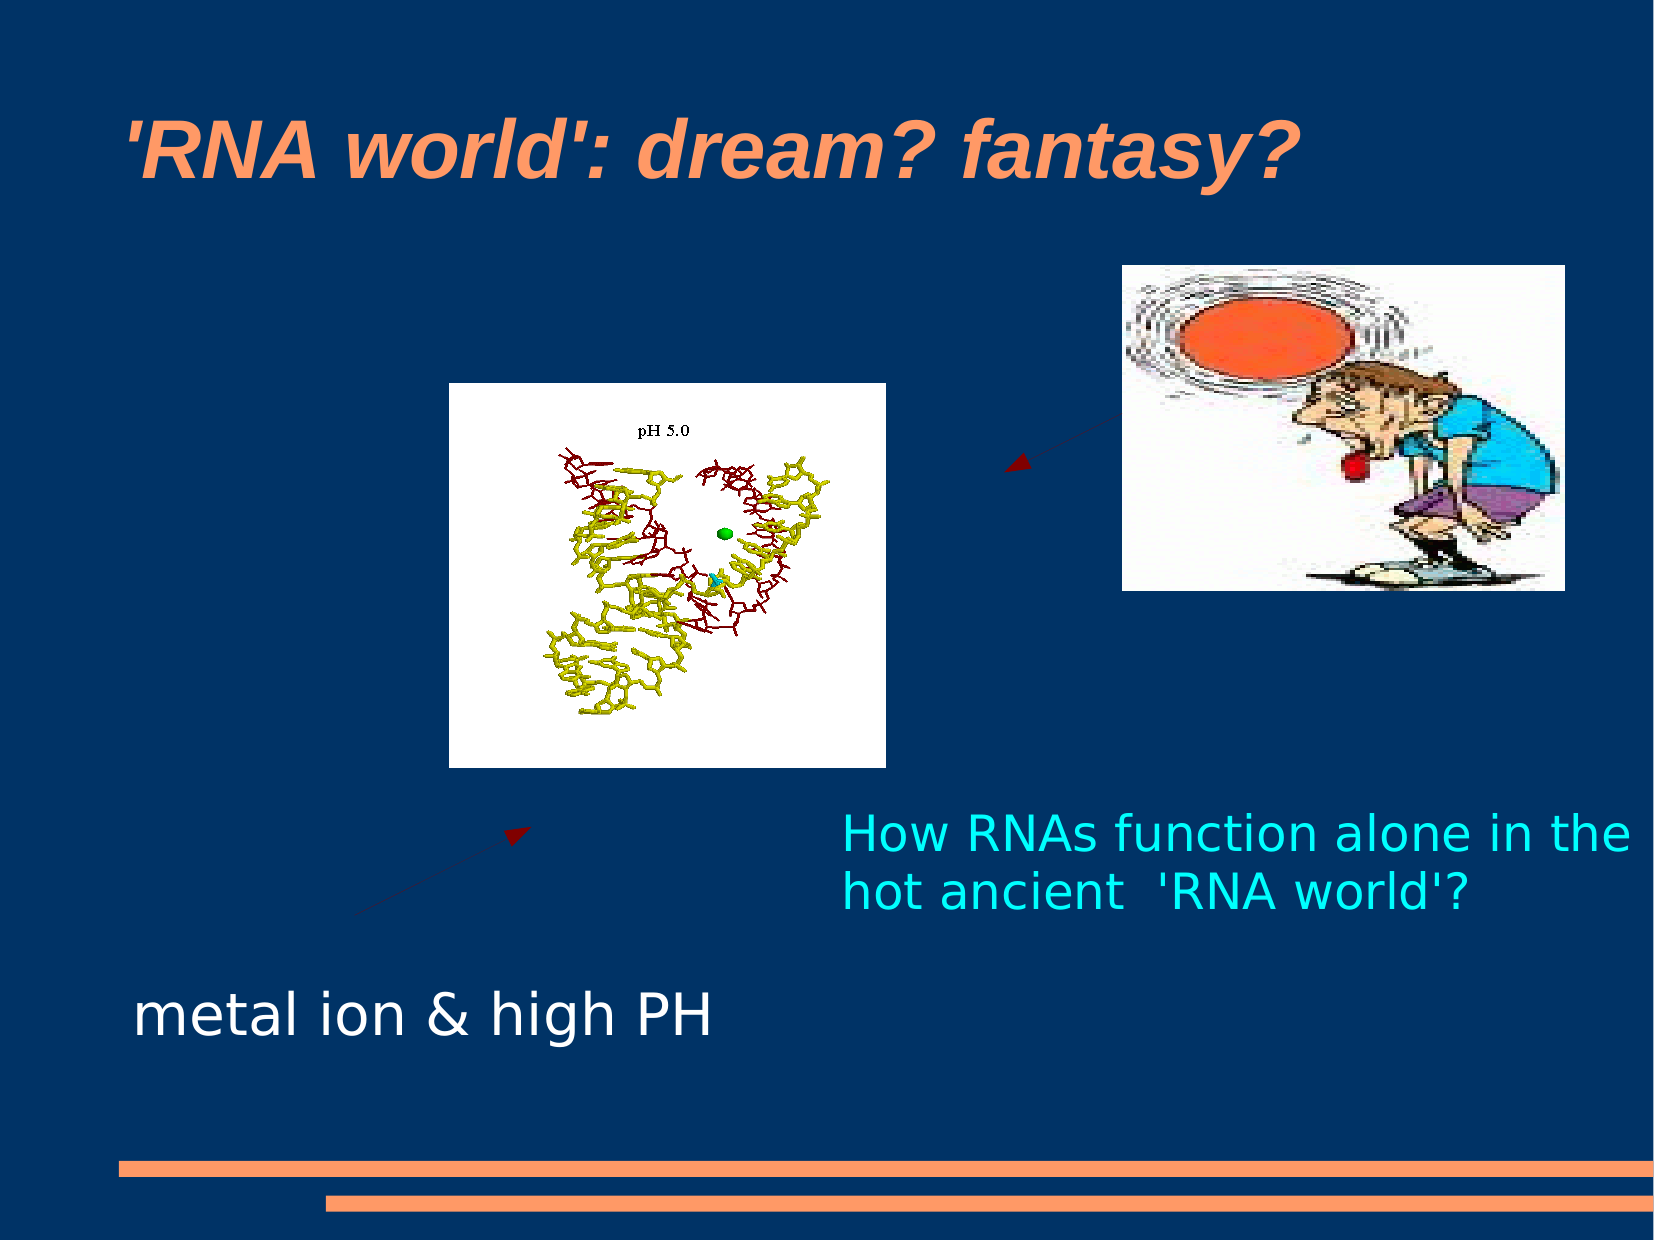

# 'RNA world': dream? fantasy?
How RNAs function alone in the hot ancient 'RNA world'?
metal ion & high PH